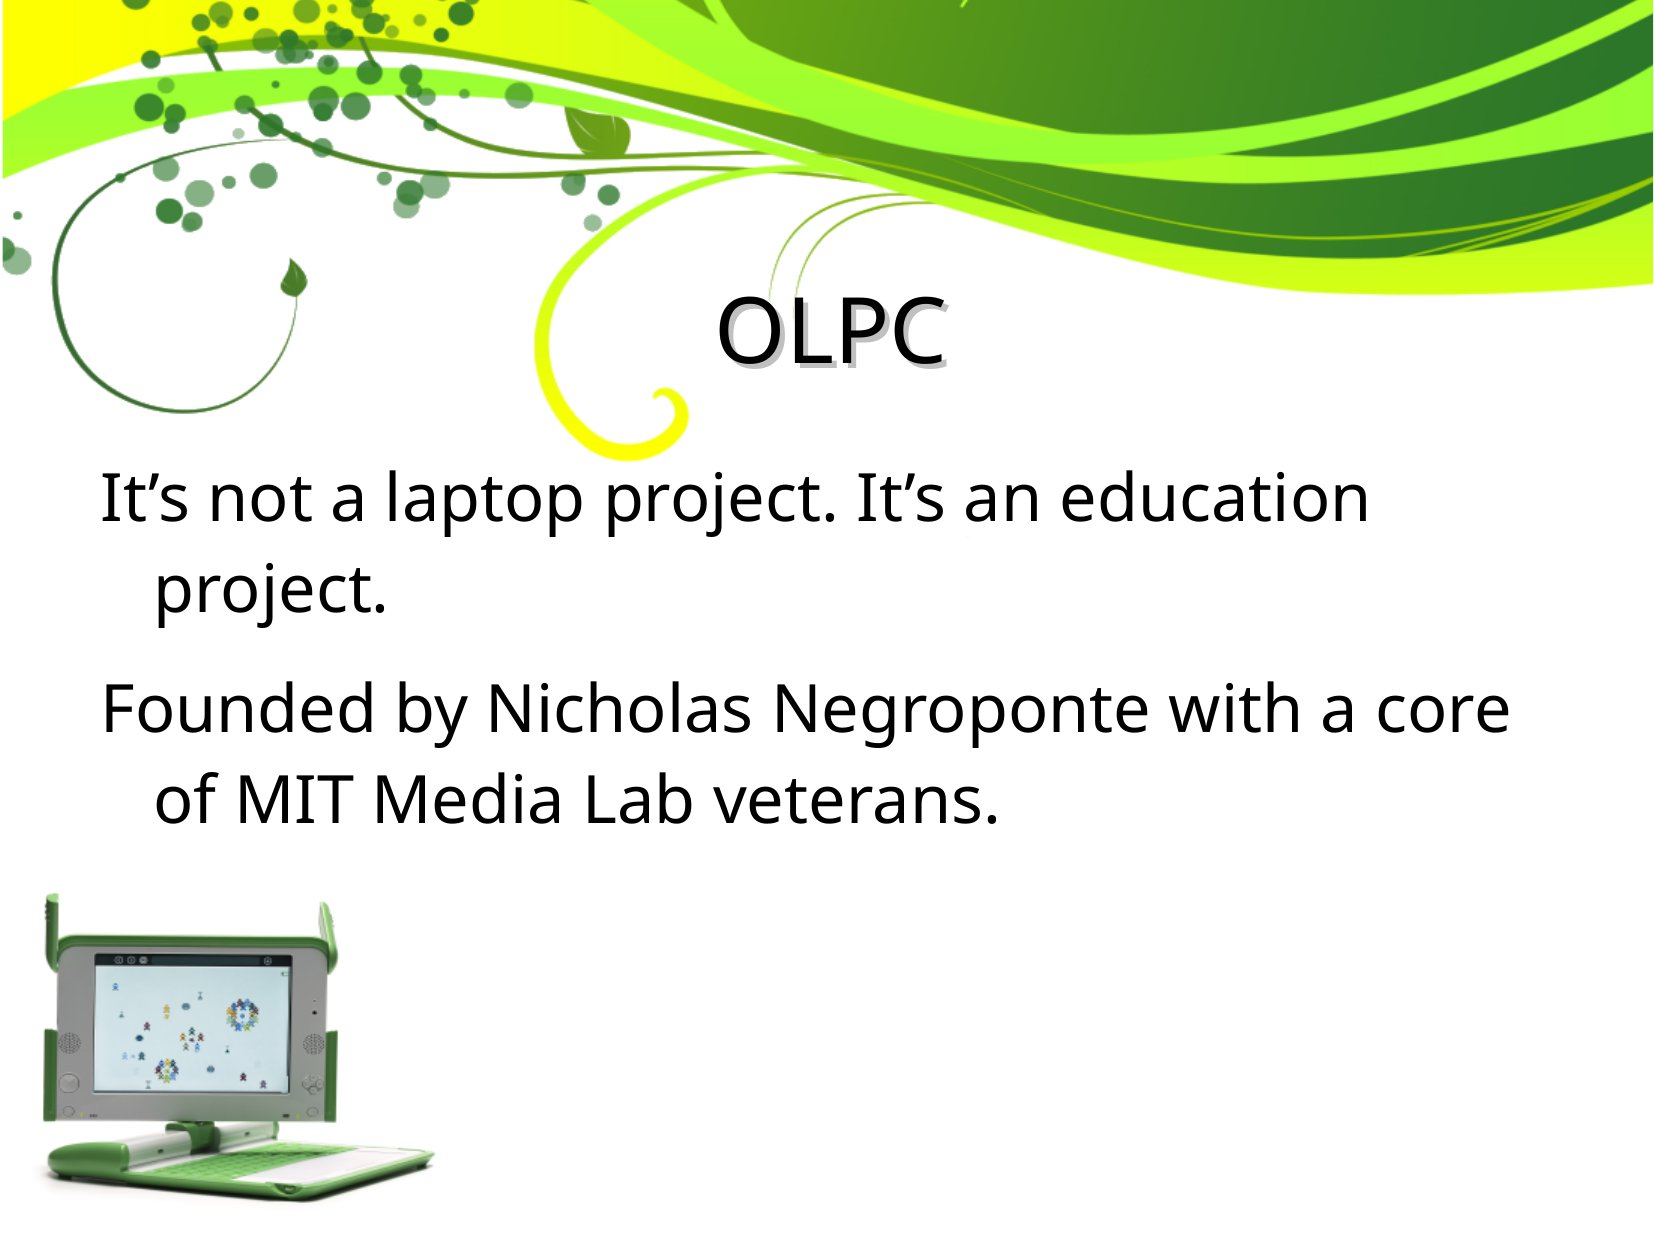

# OLPC
It’s not a laptop project. It’s an education project.
Founded by Nicholas Negroponte with a core of MIT Media Lab veterans.